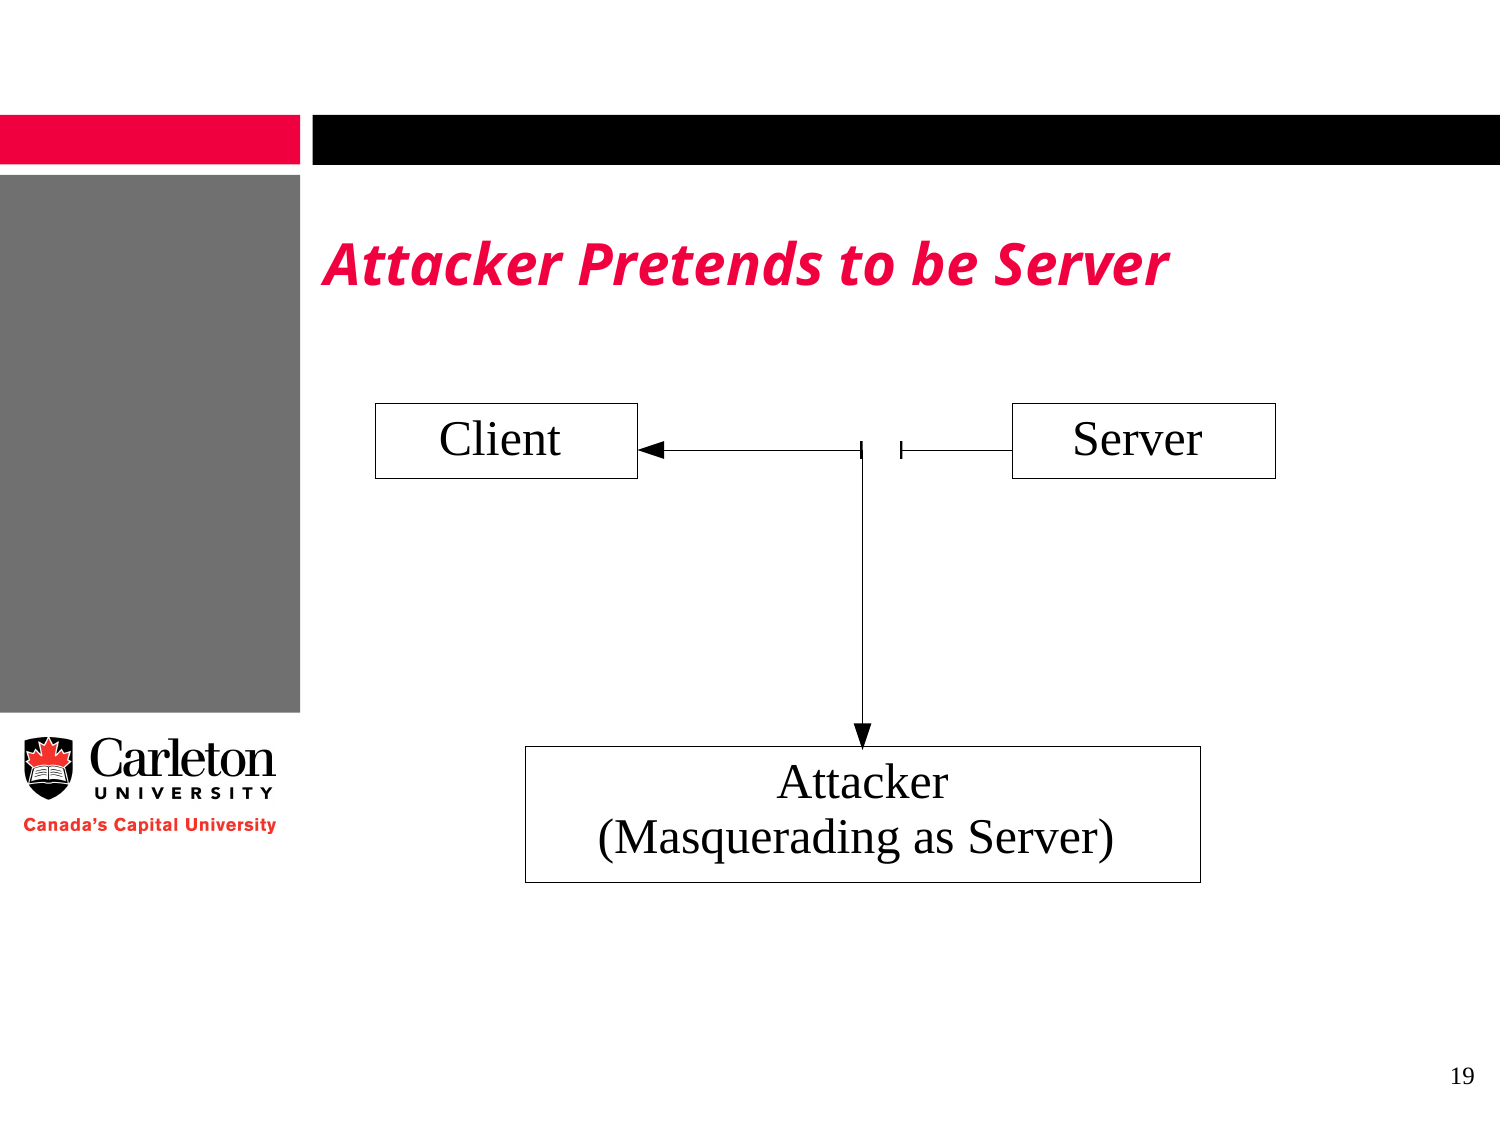

# Attacker Pretends to be Server
Client
Server
Attacker
(Masquerading as Server)
19